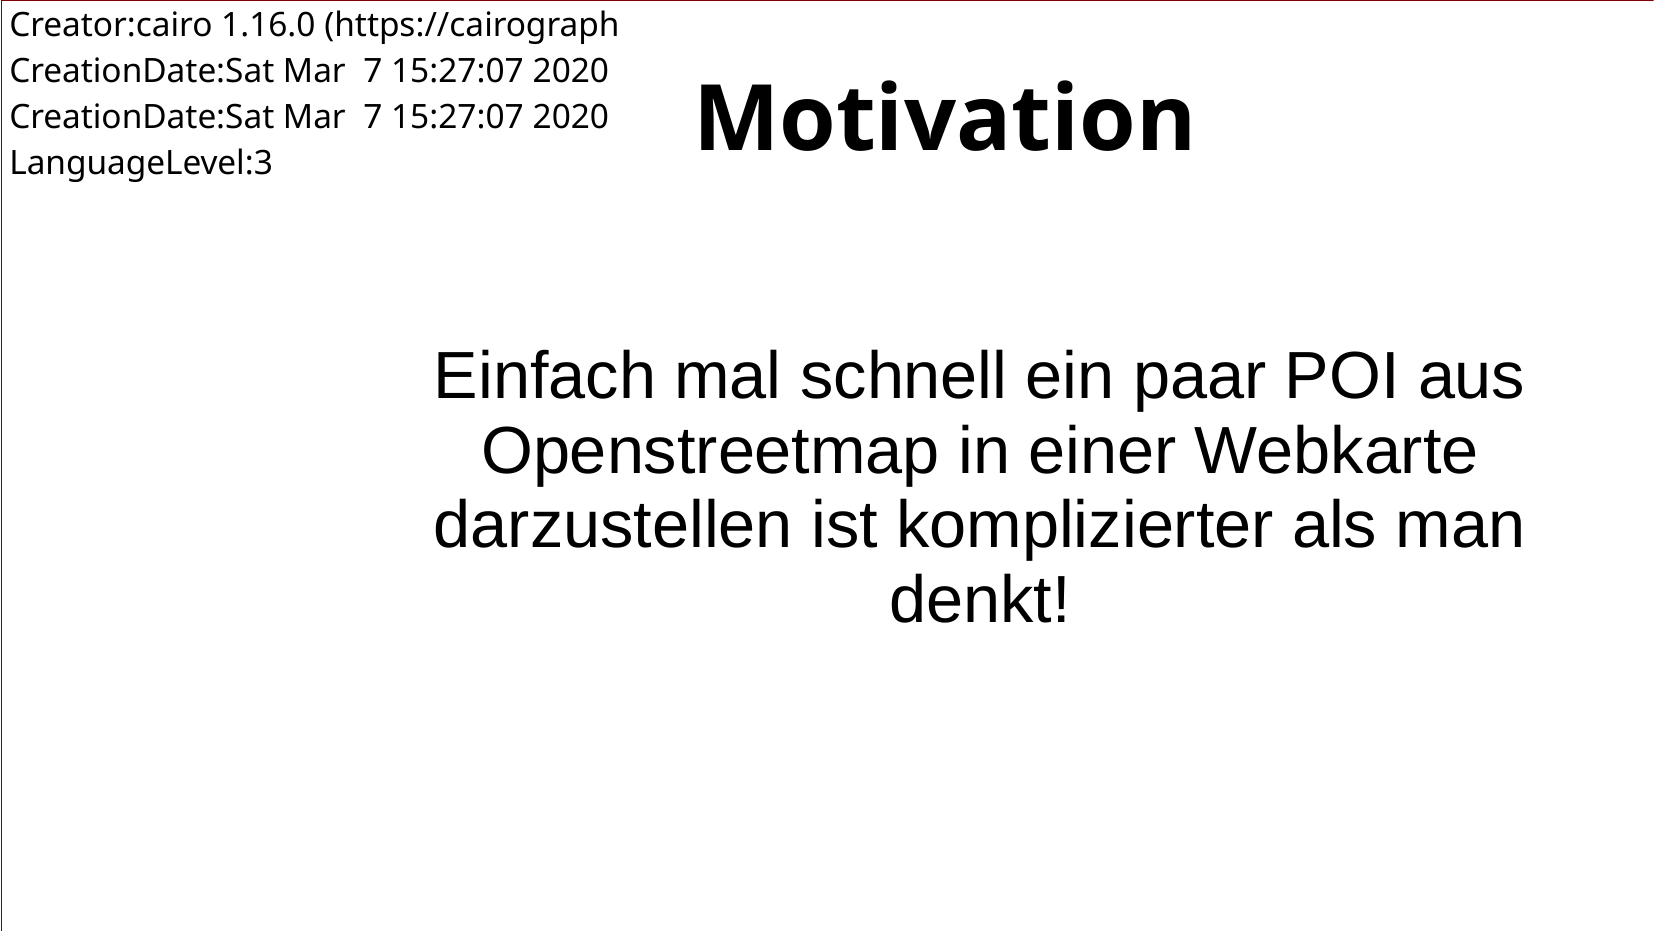

# Motivation
Einfach mal schnell ein paar POI aus Openstreetmap in einer Webkarte darzustellen ist komplizierter als man denkt!